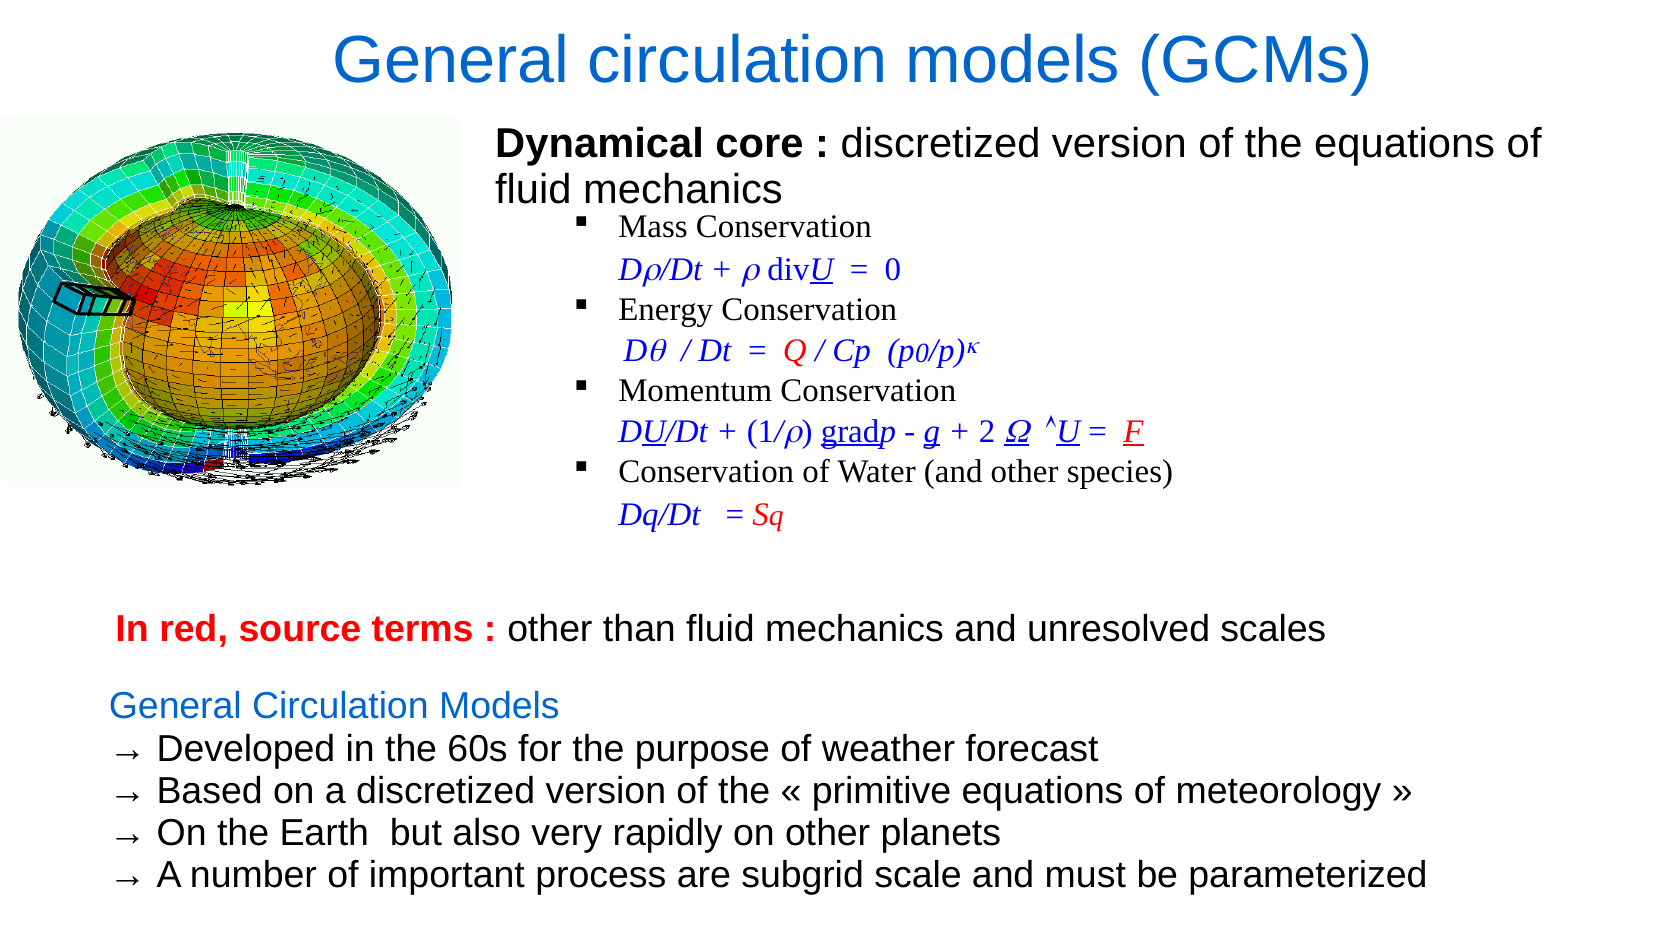

General circulation models (GCMs)
Dynamical core : discretized version of the equations of fluid mechanics
Mass Conservation
	D/Dt +  divU = 0
Energy Conservation
 Dq / Dt = Q / Cp (p0/p)k
Momentum Conservation
	DU/Dt + (1/) gradp - g + 2 U = F
Conservation of Water (and other species)
	Dq/Dt = Sq
In red, source terms : other than fluid mechanics and unresolved scales
General Circulation Models
→ Developed in the 60s for the purpose of weather forecast
→ Based on a discretized version of the « primitive equations of meteorology »
→ On the Earth but also very rapidly on other planets
→ A number of important process are subgrid scale and must be parameterized
# Conservation de la masse
	D/Dt +  divU = 0
Conservation de la température potentielle
 Dq / Dt = Q / Cp (p0/p)k
Conservation de la quantité de mouvement
	DU/Dt + (1/) gradp - g + 2 U = F
Conservation des composants secondaires
	Dq/Dt = Sq